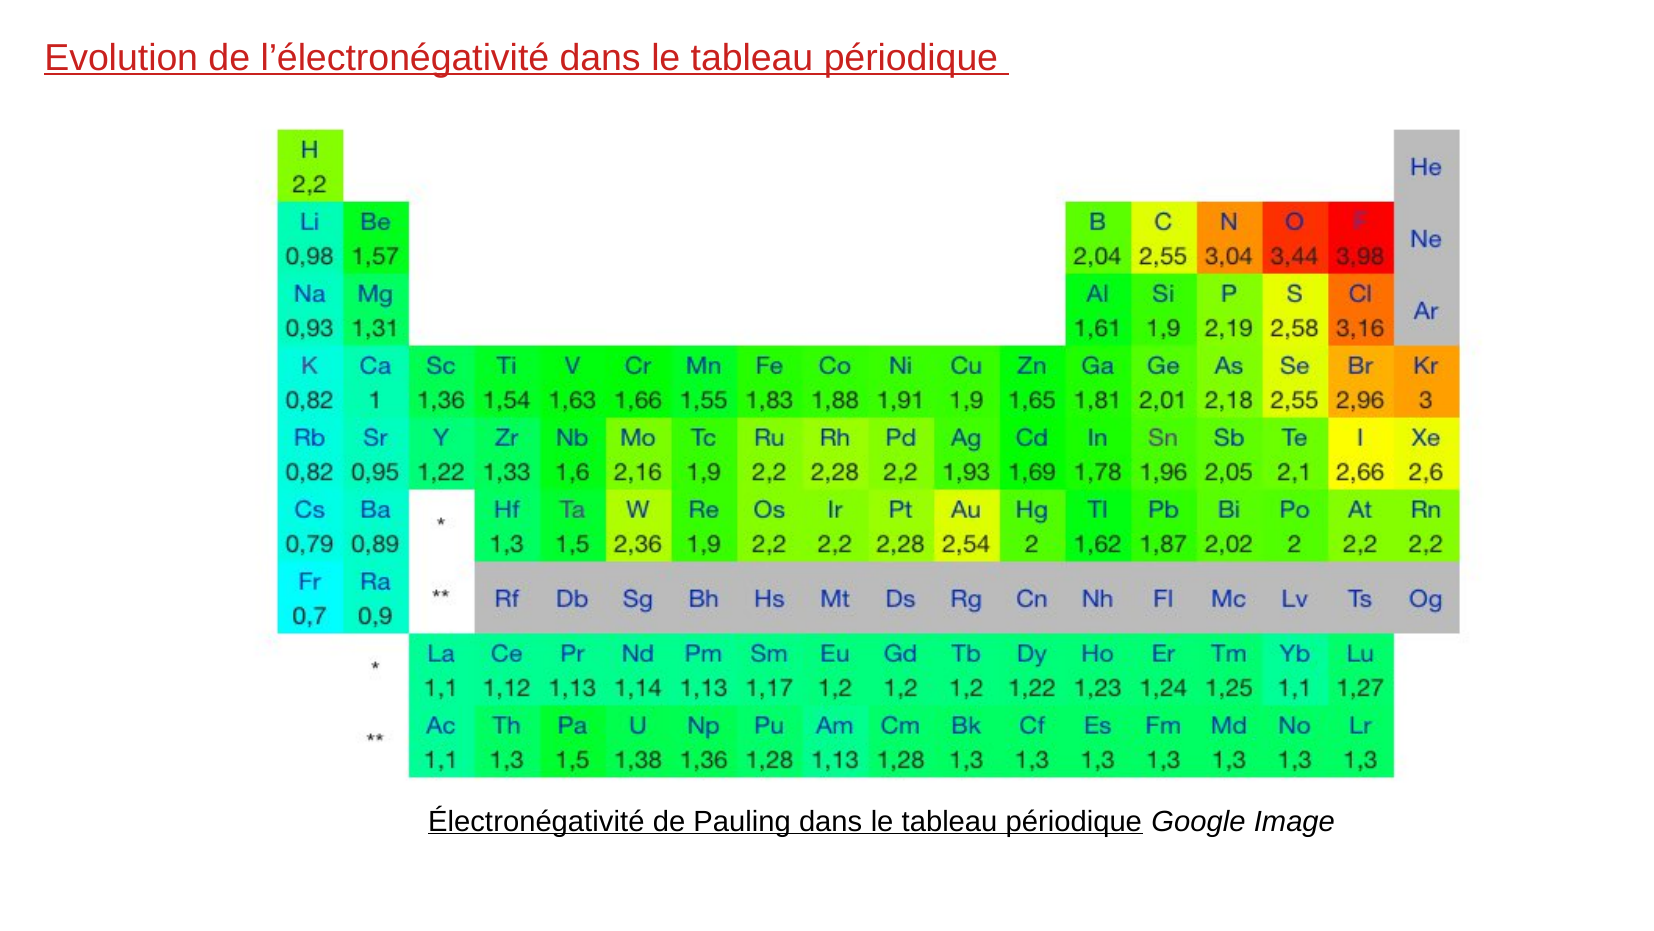

Evolution de l’électronégativité dans le tableau périodique
Électronégativité de Pauling dans le tableau périodique Google Image